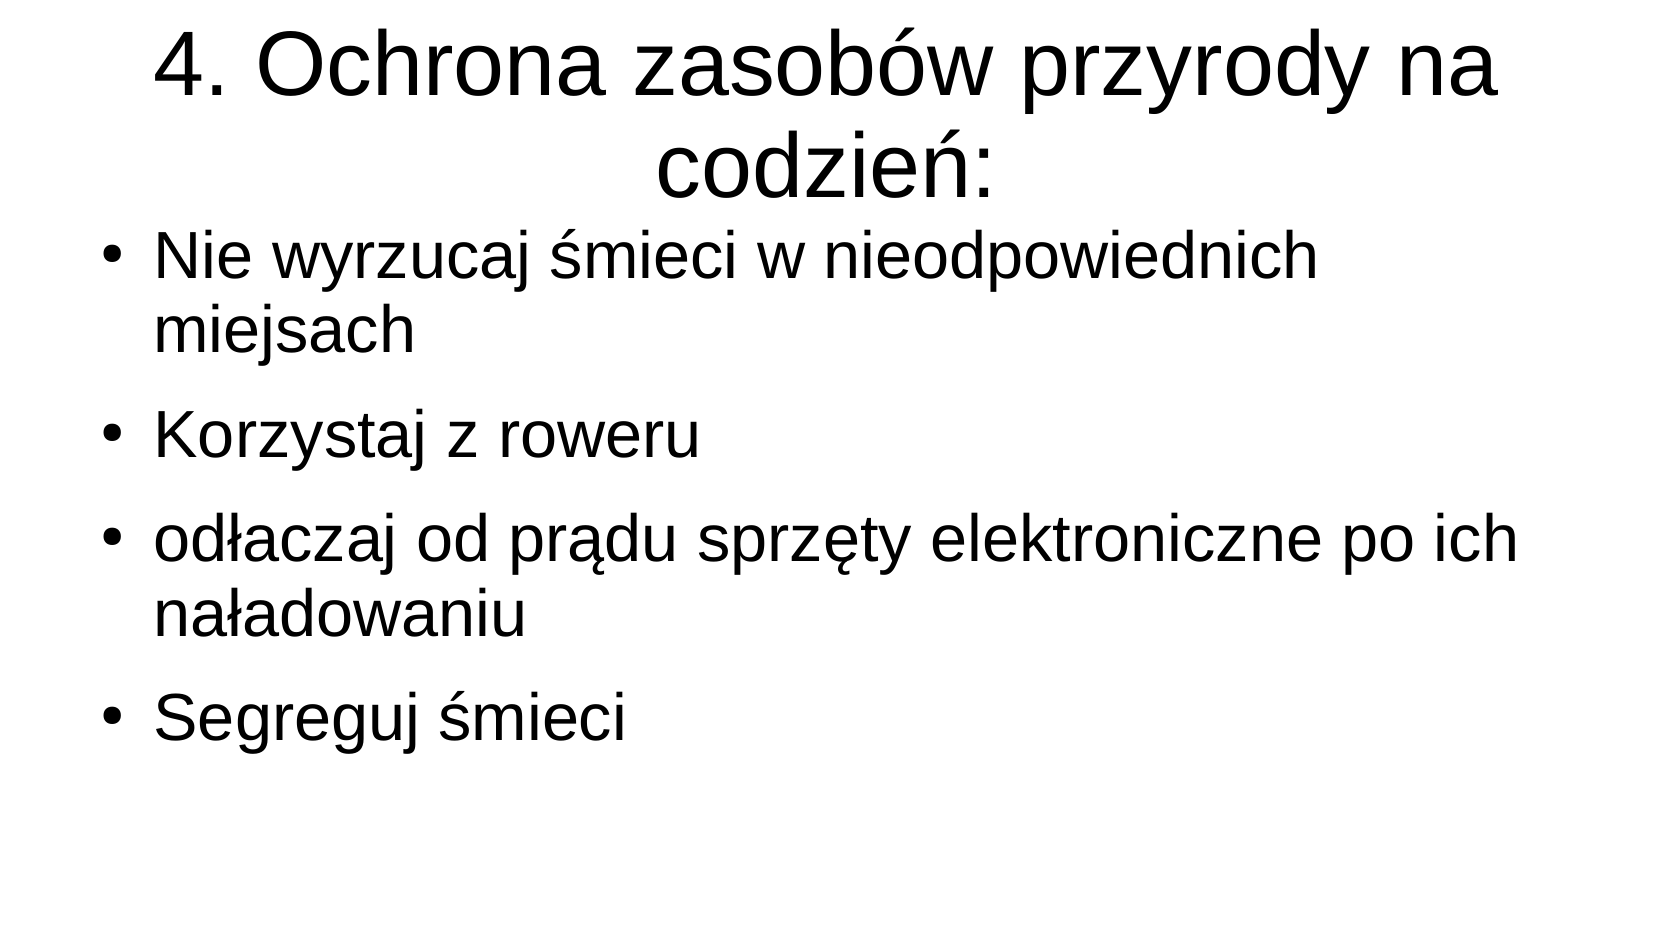

# 4. Ochrona zasobów przyrody na codzień:
Nie wyrzucaj śmieci w nieodpowiednich miejsach
Korzystaj z roweru
odłaczaj od prądu sprzęty elektroniczne po ich naładowaniu
Segreguj śmieci